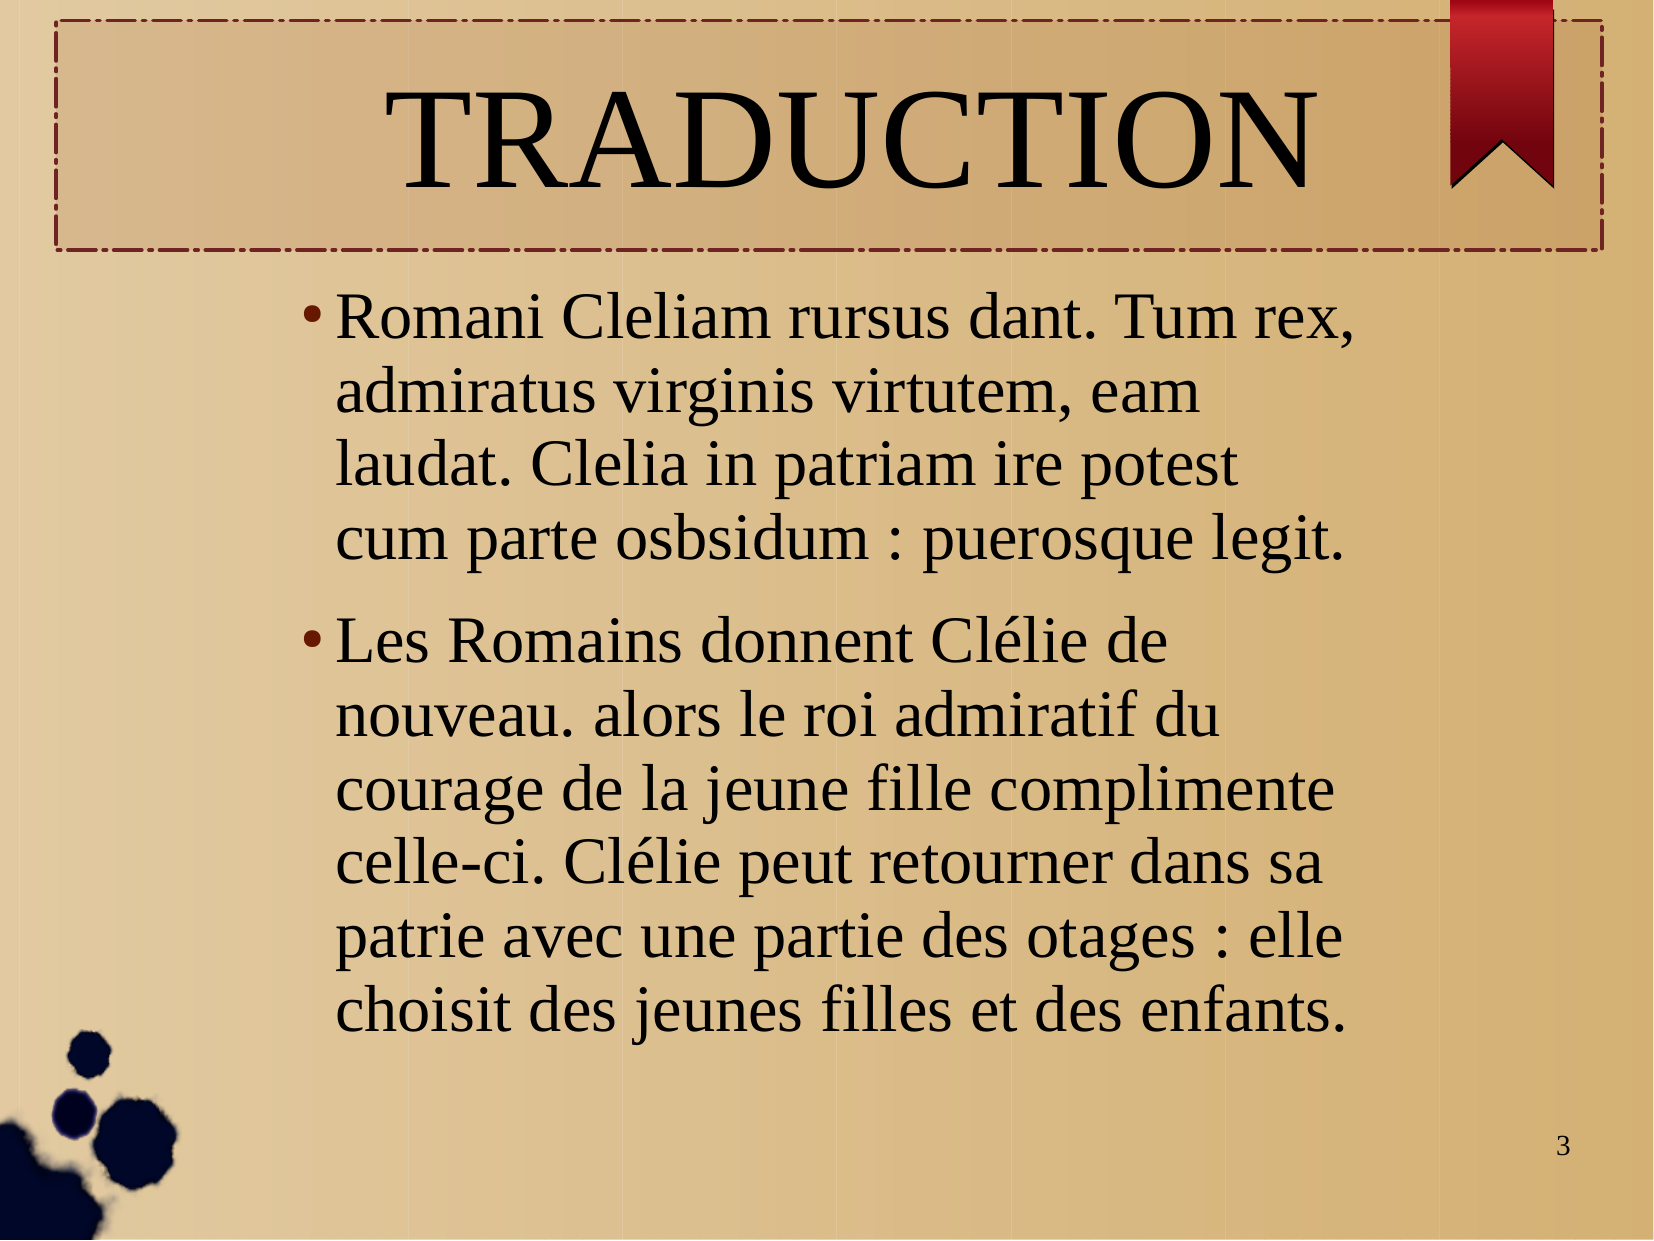

# TRADUCTION
Romani Cleliam rursus dant. Tum rex, admiratus virginis virtutem, eam laudat. Clelia in patriam ire potest cum parte osbsidum : puerosque legit.
Les Romains donnent Clélie de nouveau. alors le roi admiratif du courage de la jeune fille complimente celle-ci. Clélie peut retourner dans sa patrie avec une partie des otages : elle choisit des jeunes filles et des enfants.
3